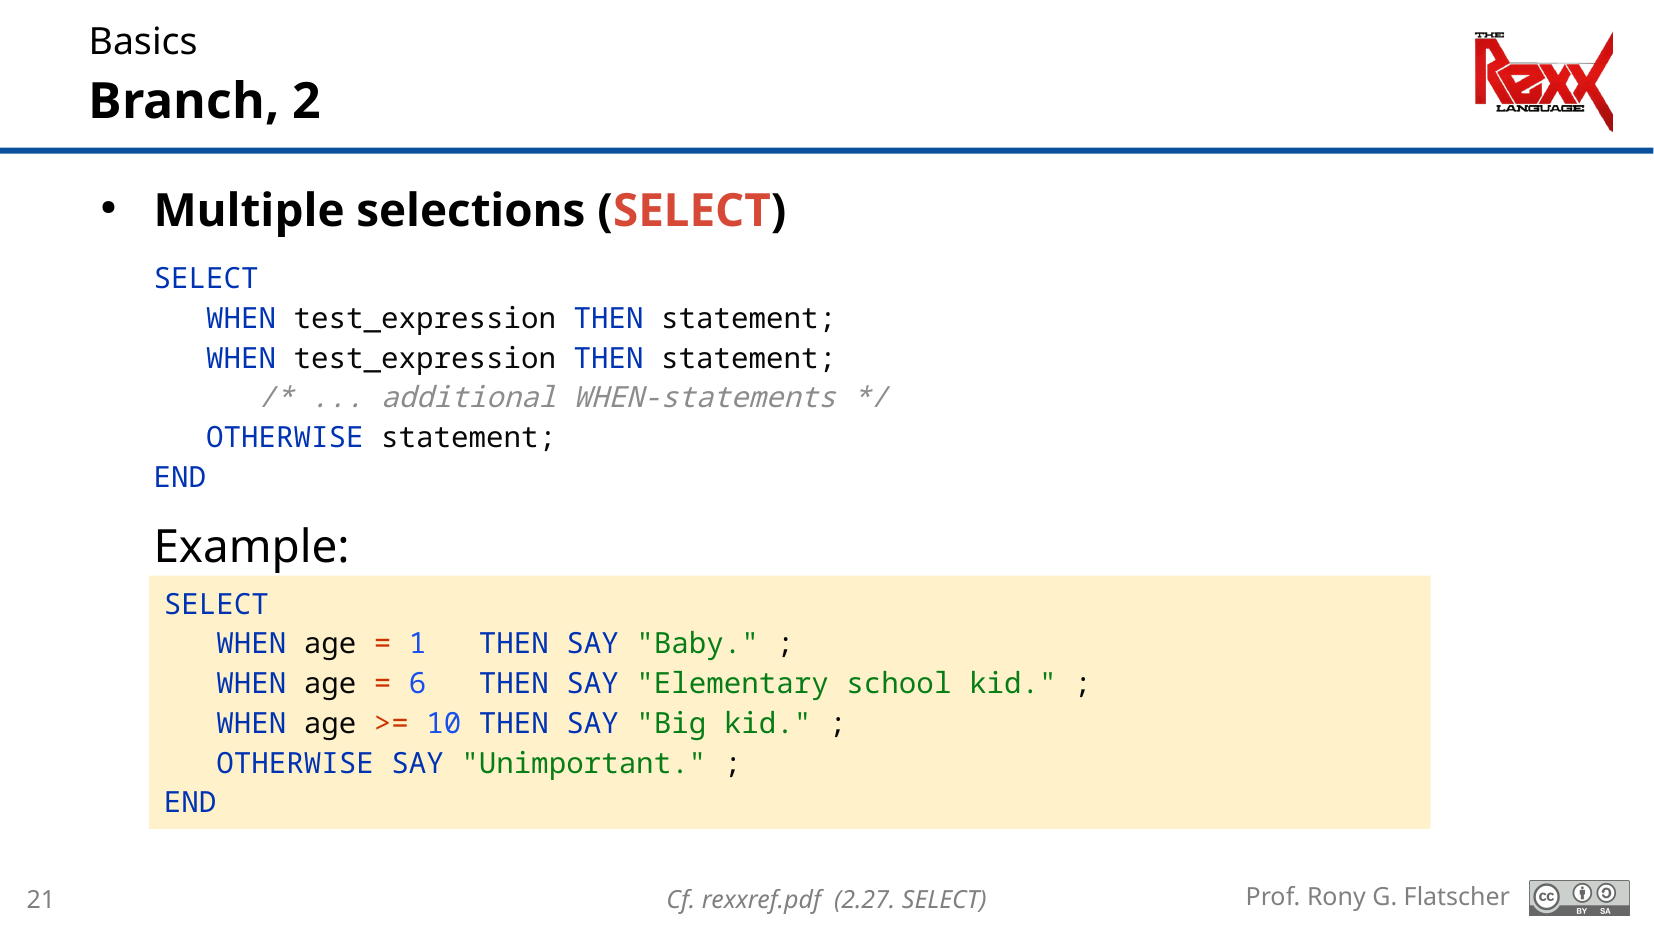

# Basics Branch, 2
Multiple selections (SELECT)
SELECT
 WHEN test_expression THEN statement;
 WHEN test_expression THEN statement;
 /* ... additional WHEN-statements */
 OTHERWISE statement;
END
Example:
SELECT
 WHEN age = 1 THEN SAY "Baby." ;
 WHEN age = 6 THEN SAY "Elementary school kid." ;
 WHEN age >= 10 THEN SAY "Big kid." ;
 OTHERWISE SAY "Unimportant." ;
END
Cf. rexxref.pdf (2.27. SELECT)